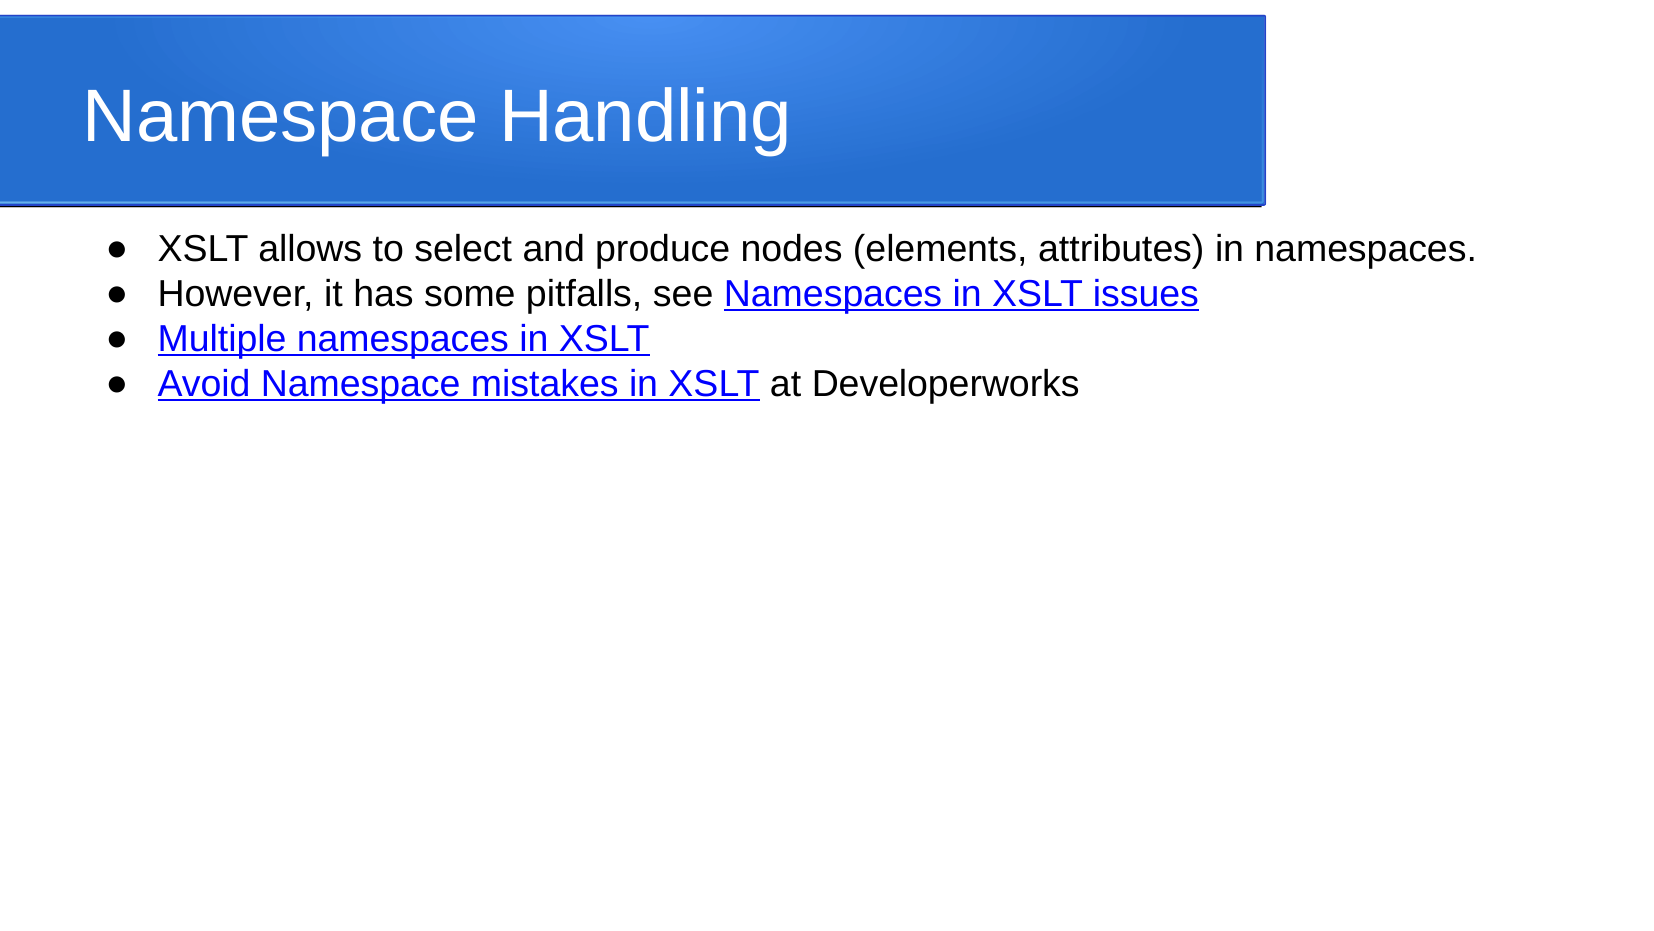

# Namespace Handling
XSLT allows to select and produce nodes (elements, attributes) in namespaces.
However, it has some pitfalls, see Namespaces in XSLT issues
Multiple namespaces in XSLT
Avoid Namespace mistakes in XSLT at Developerworks